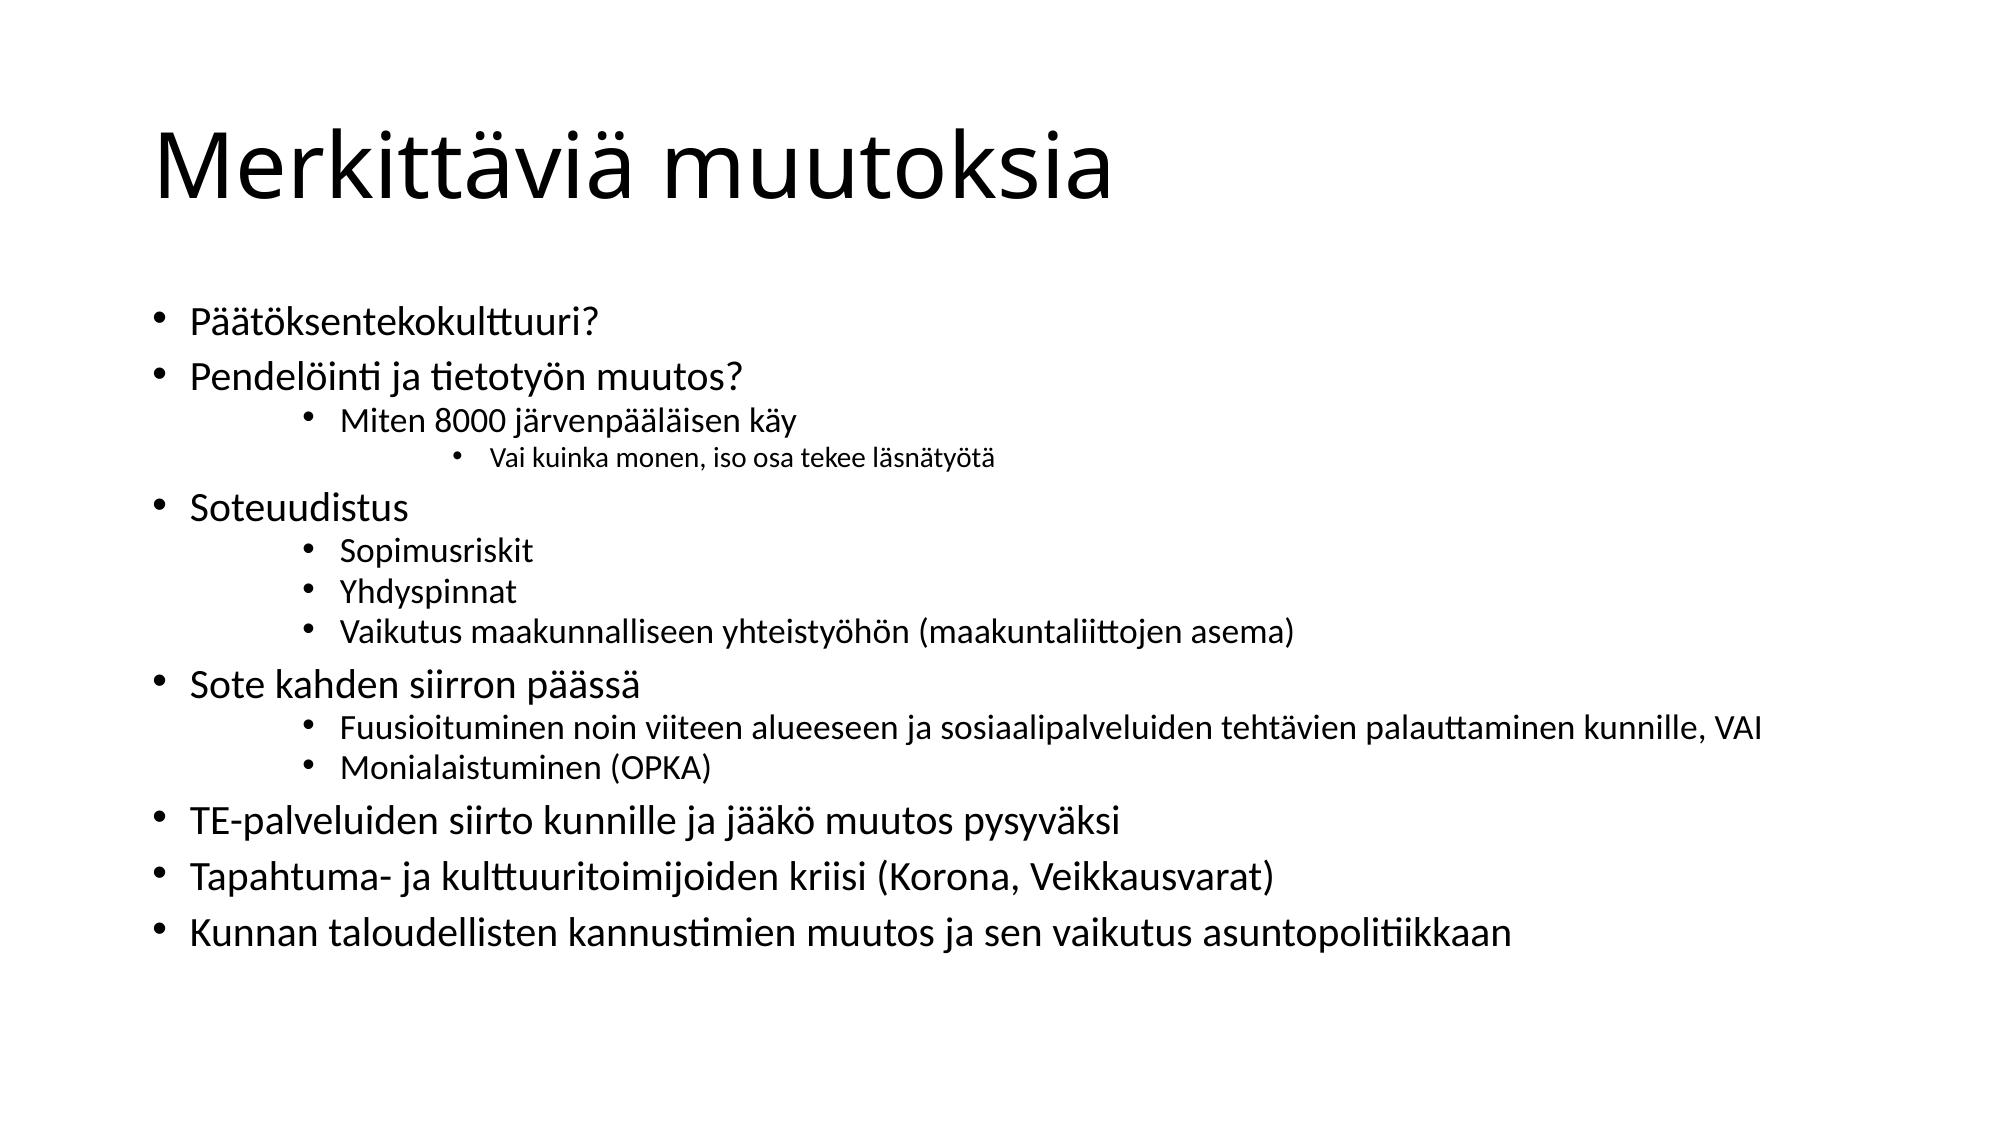

# Merkittäviä muutoksia
Päätöksentekokulttuuri?
Pendelöinti ja tietotyön muutos?
Miten 8000 järvenpääläisen käy
Vai kuinka monen, iso osa tekee läsnätyötä
Soteuudistus
Sopimusriskit
Yhdyspinnat
Vaikutus maakunnalliseen yhteistyöhön (maakuntaliittojen asema)
Sote kahden siirron päässä
Fuusioituminen noin viiteen alueeseen ja sosiaalipalveluiden tehtävien palauttaminen kunnille, VAI
Monialaistuminen (OPKA)
TE-palveluiden siirto kunnille ja jääkö muutos pysyväksi
Tapahtuma- ja kulttuuritoimijoiden kriisi (Korona, Veikkausvarat)
Kunnan taloudellisten kannustimien muutos ja sen vaikutus asuntopolitiikkaan